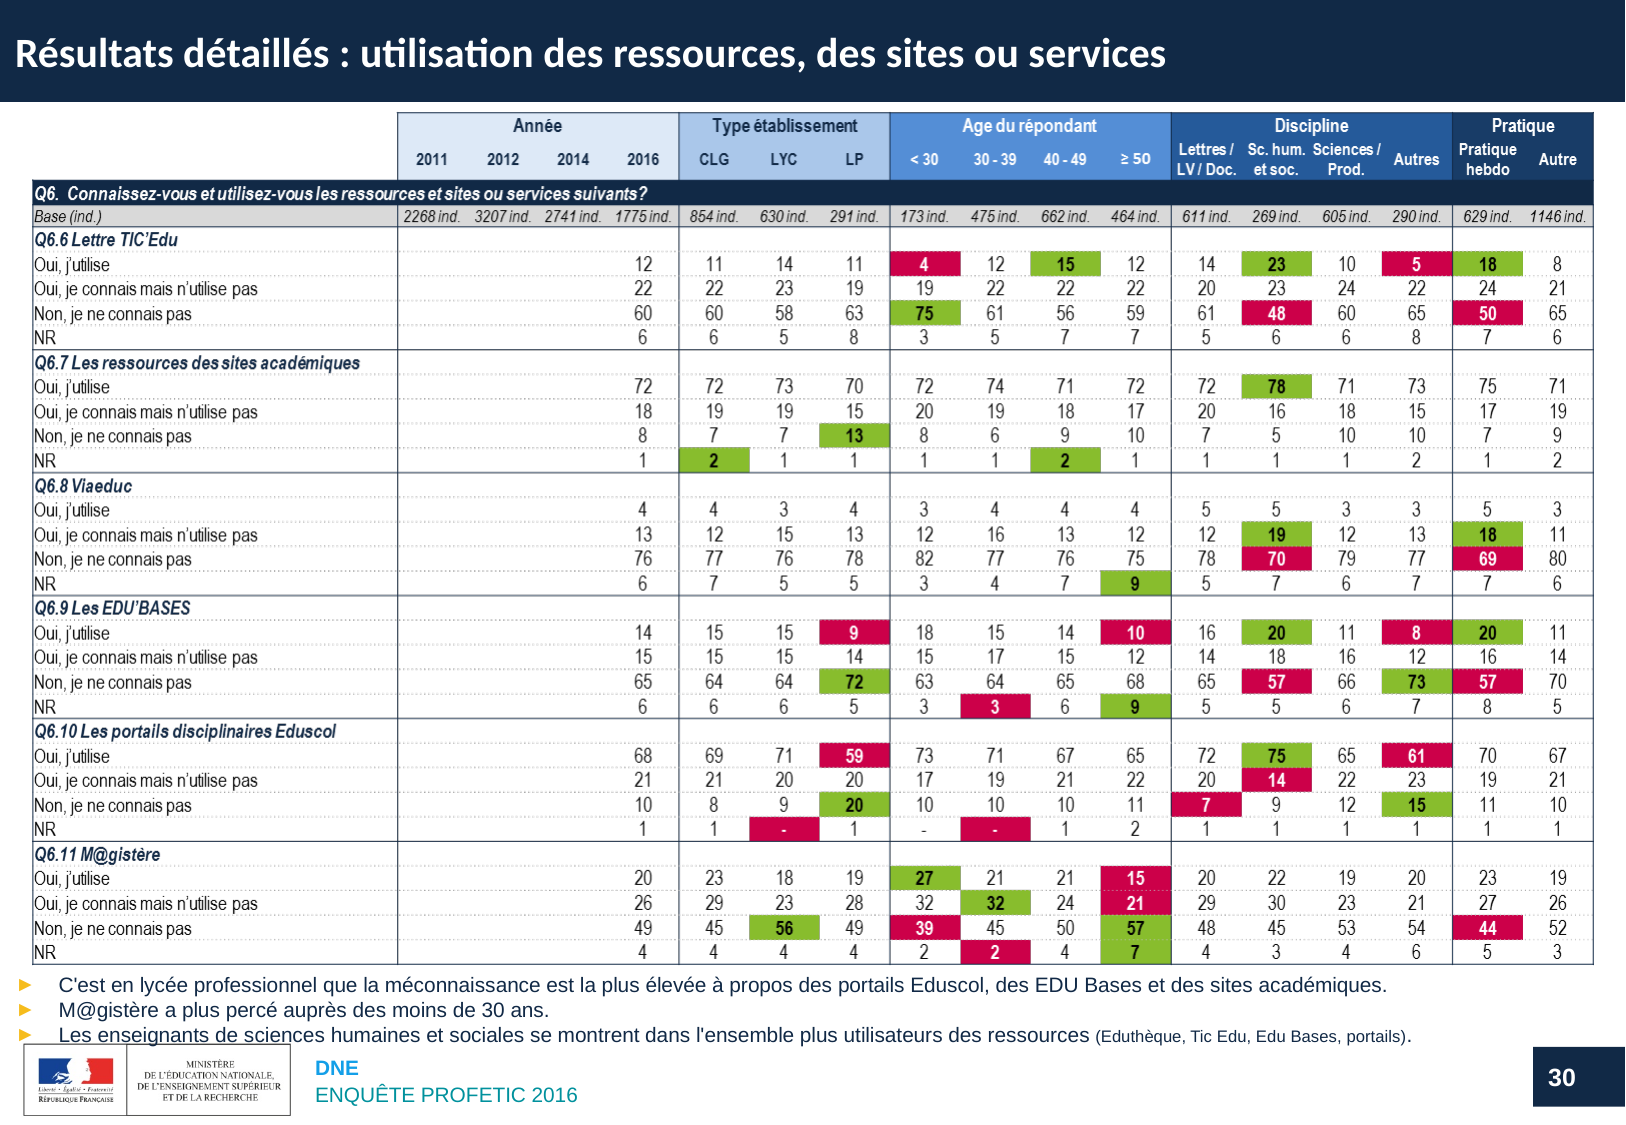

# Résultats détaillés : utilisation des ressources, des sites ou services
C'est en lycée professionnel que la méconnaissance est la plus élevée à propos des portails Eduscol, des EDU Bases et des sites académiques.
M@gistère a plus percé auprès des moins de 30 ans.
Les enseignants de sciences humaines et sociales se montrent dans l'ensemble plus utilisateurs des ressources (Eduthèque, Tic Edu, Edu Bases, portails).
28